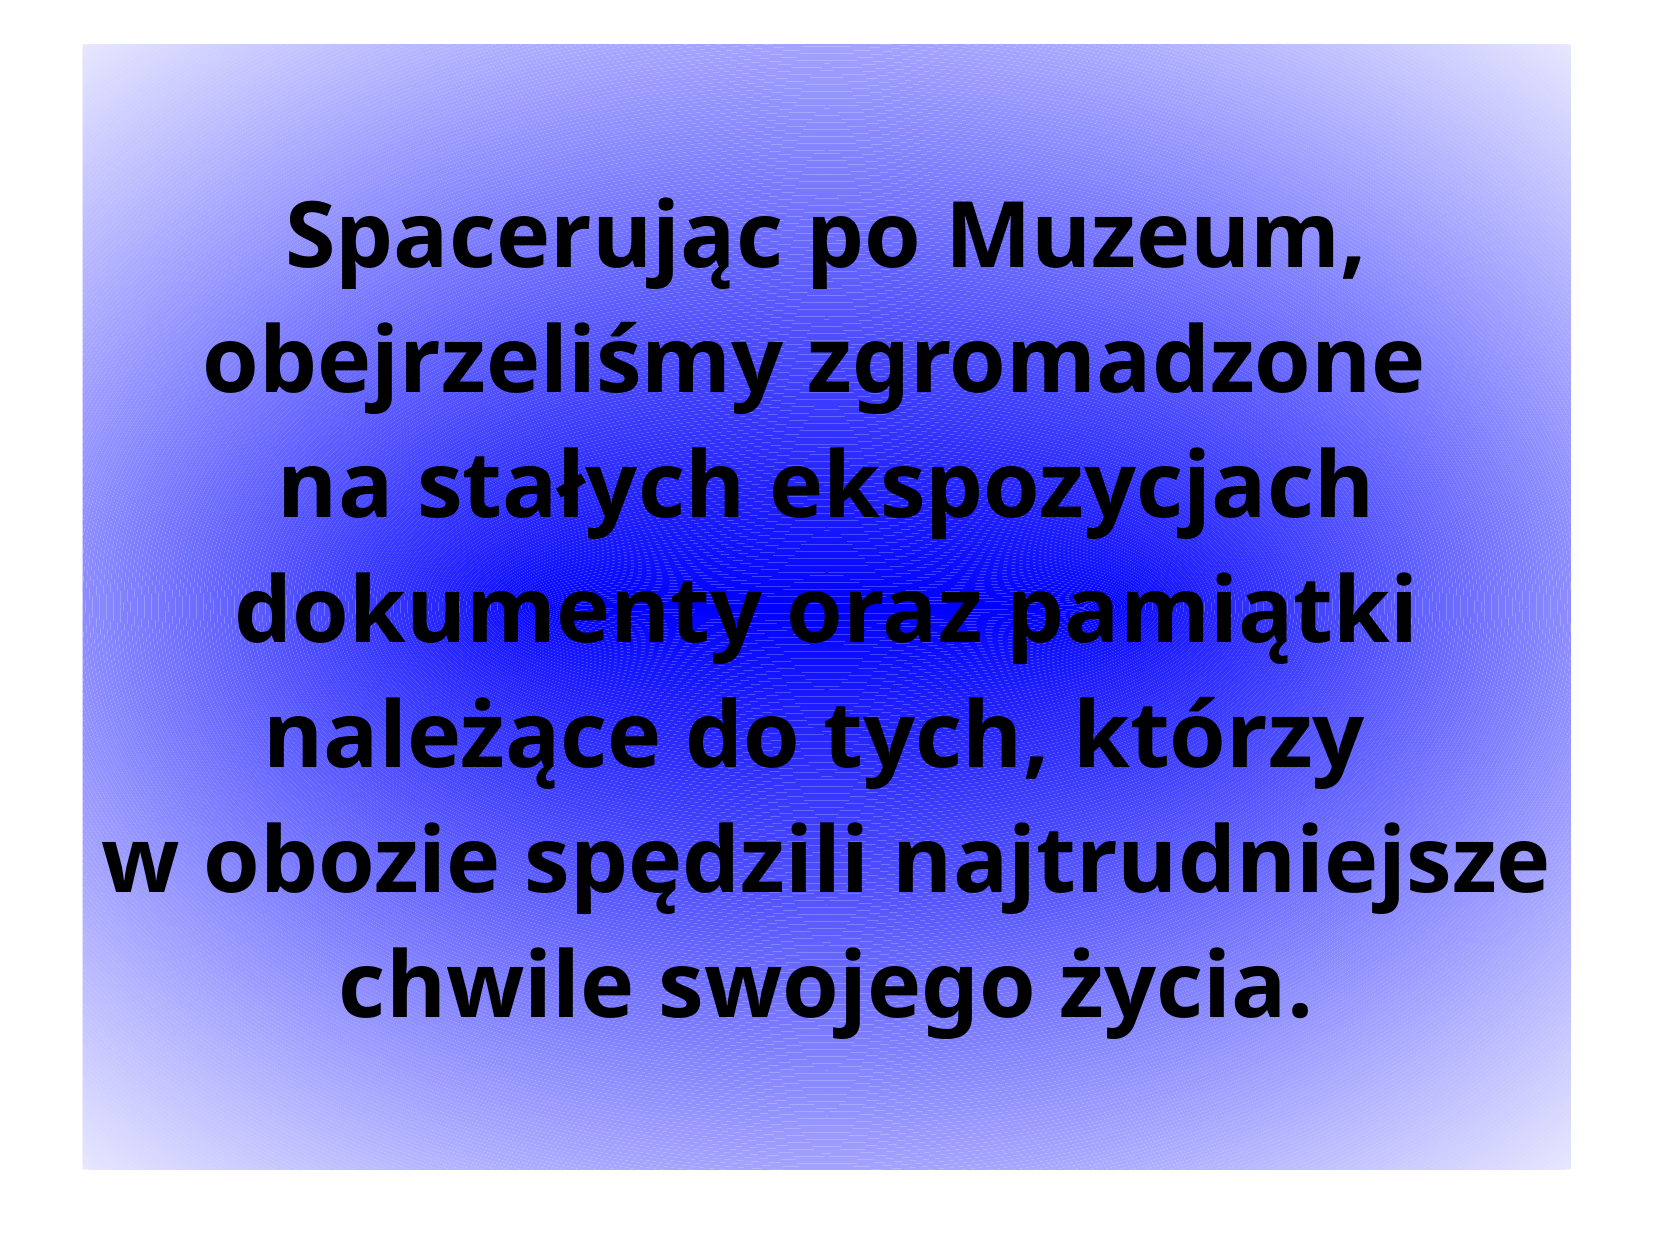

# Spacerując po Muzeum, obejrzeliśmy zgromadzone na stałych ekspozycjach dokumenty oraz pamiątki należące do tych, którzy w obozie spędzili najtrudniejsze chwile swojego życia.